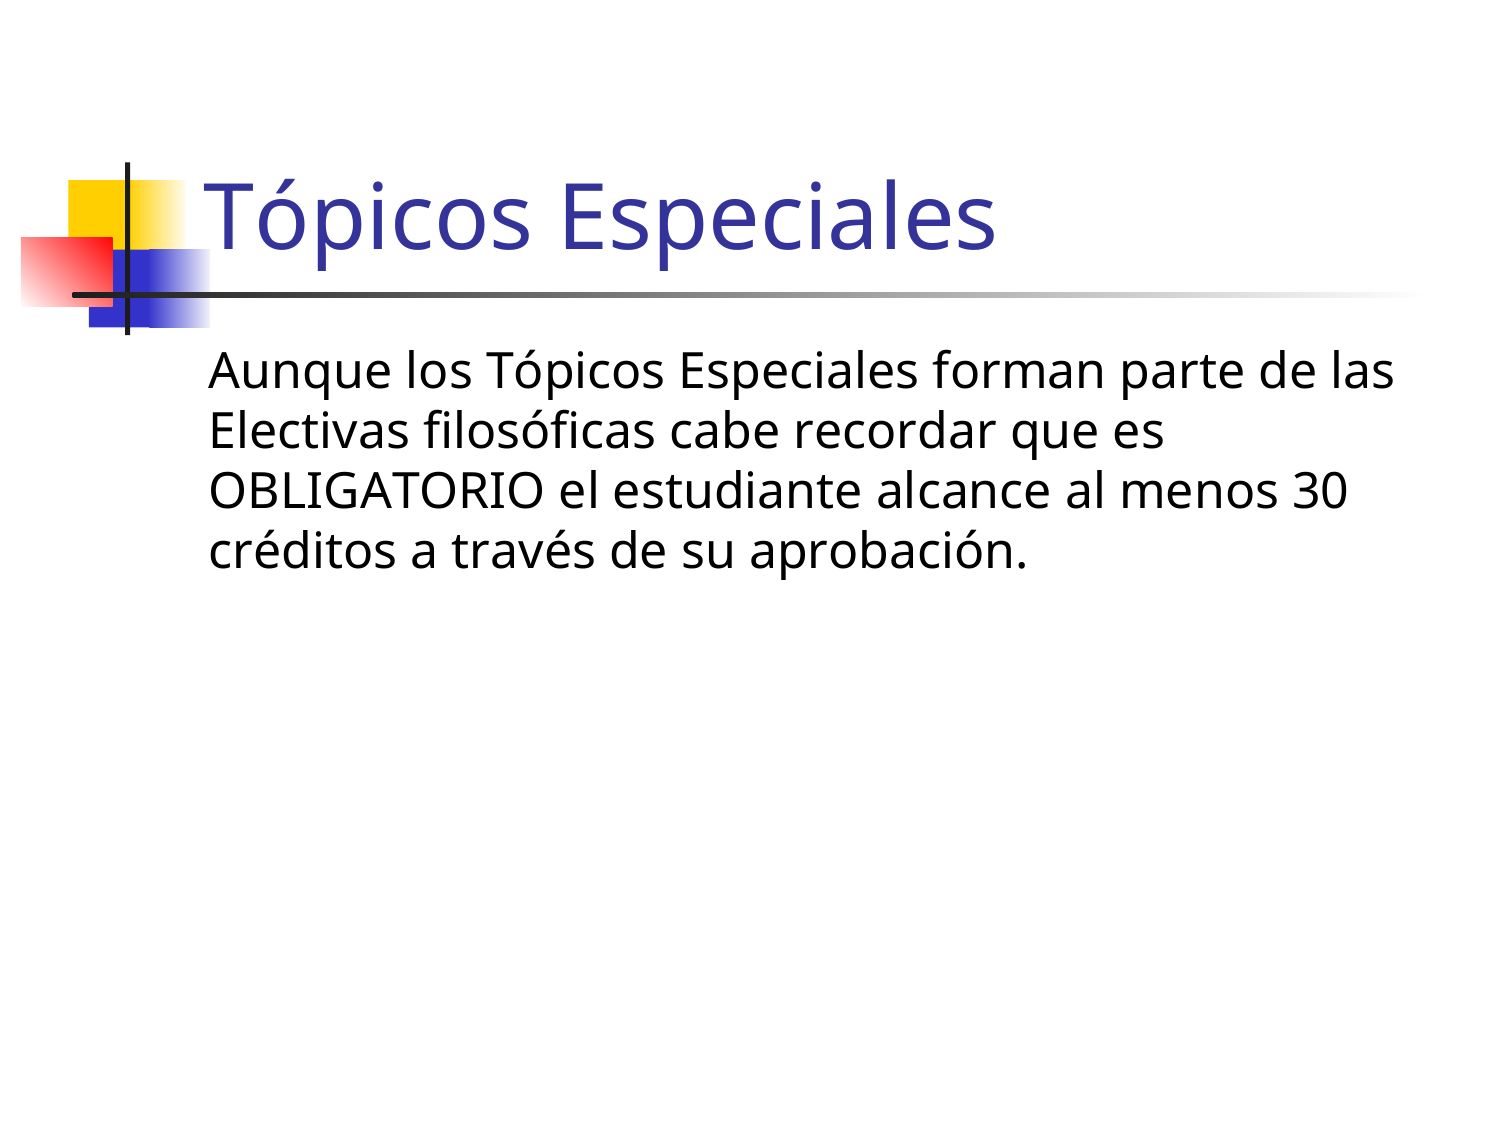

# Tópicos Especiales
Aunque los Tópicos Especiales forman parte de las Electivas filosóficas cabe recordar que es OBLIGATORIO el estudiante alcance al menos 30 créditos a través de su aprobación.